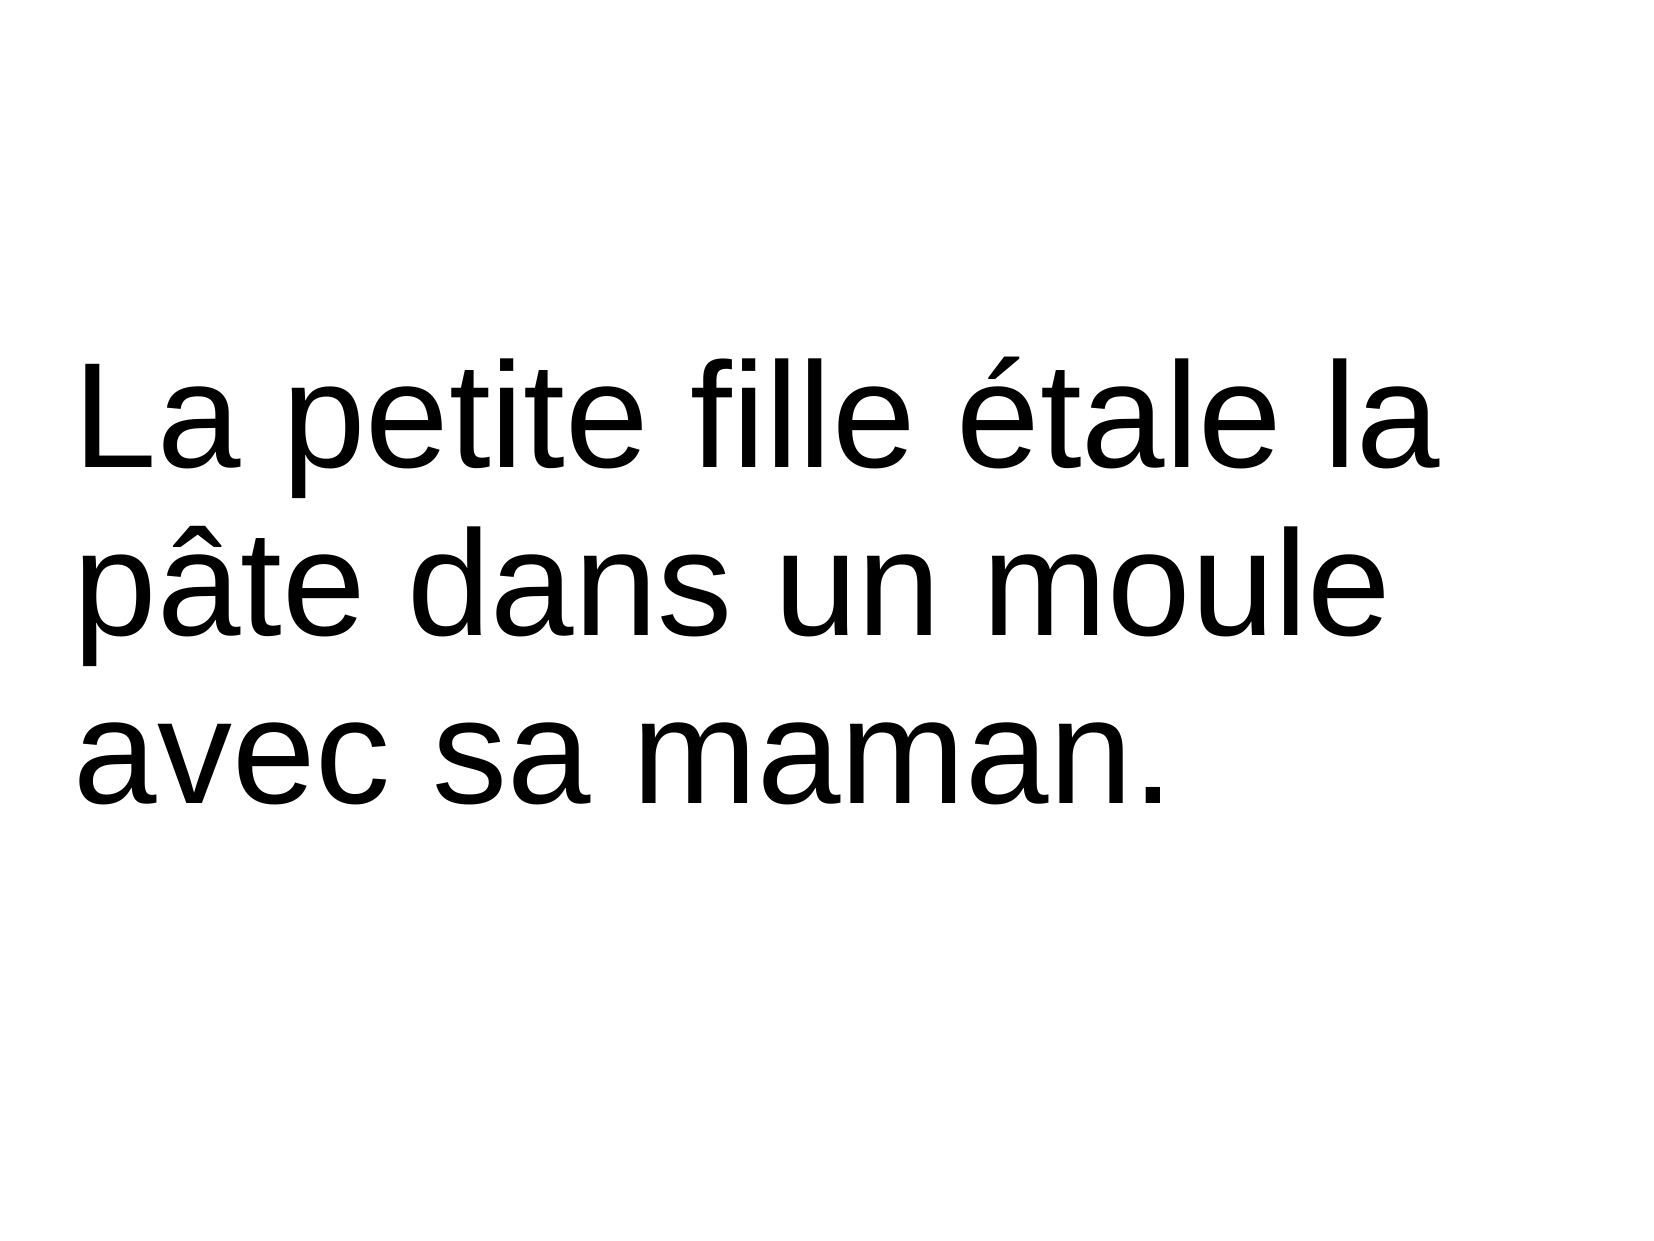

La petite fille étale la pâte dans un moule avec sa maman.